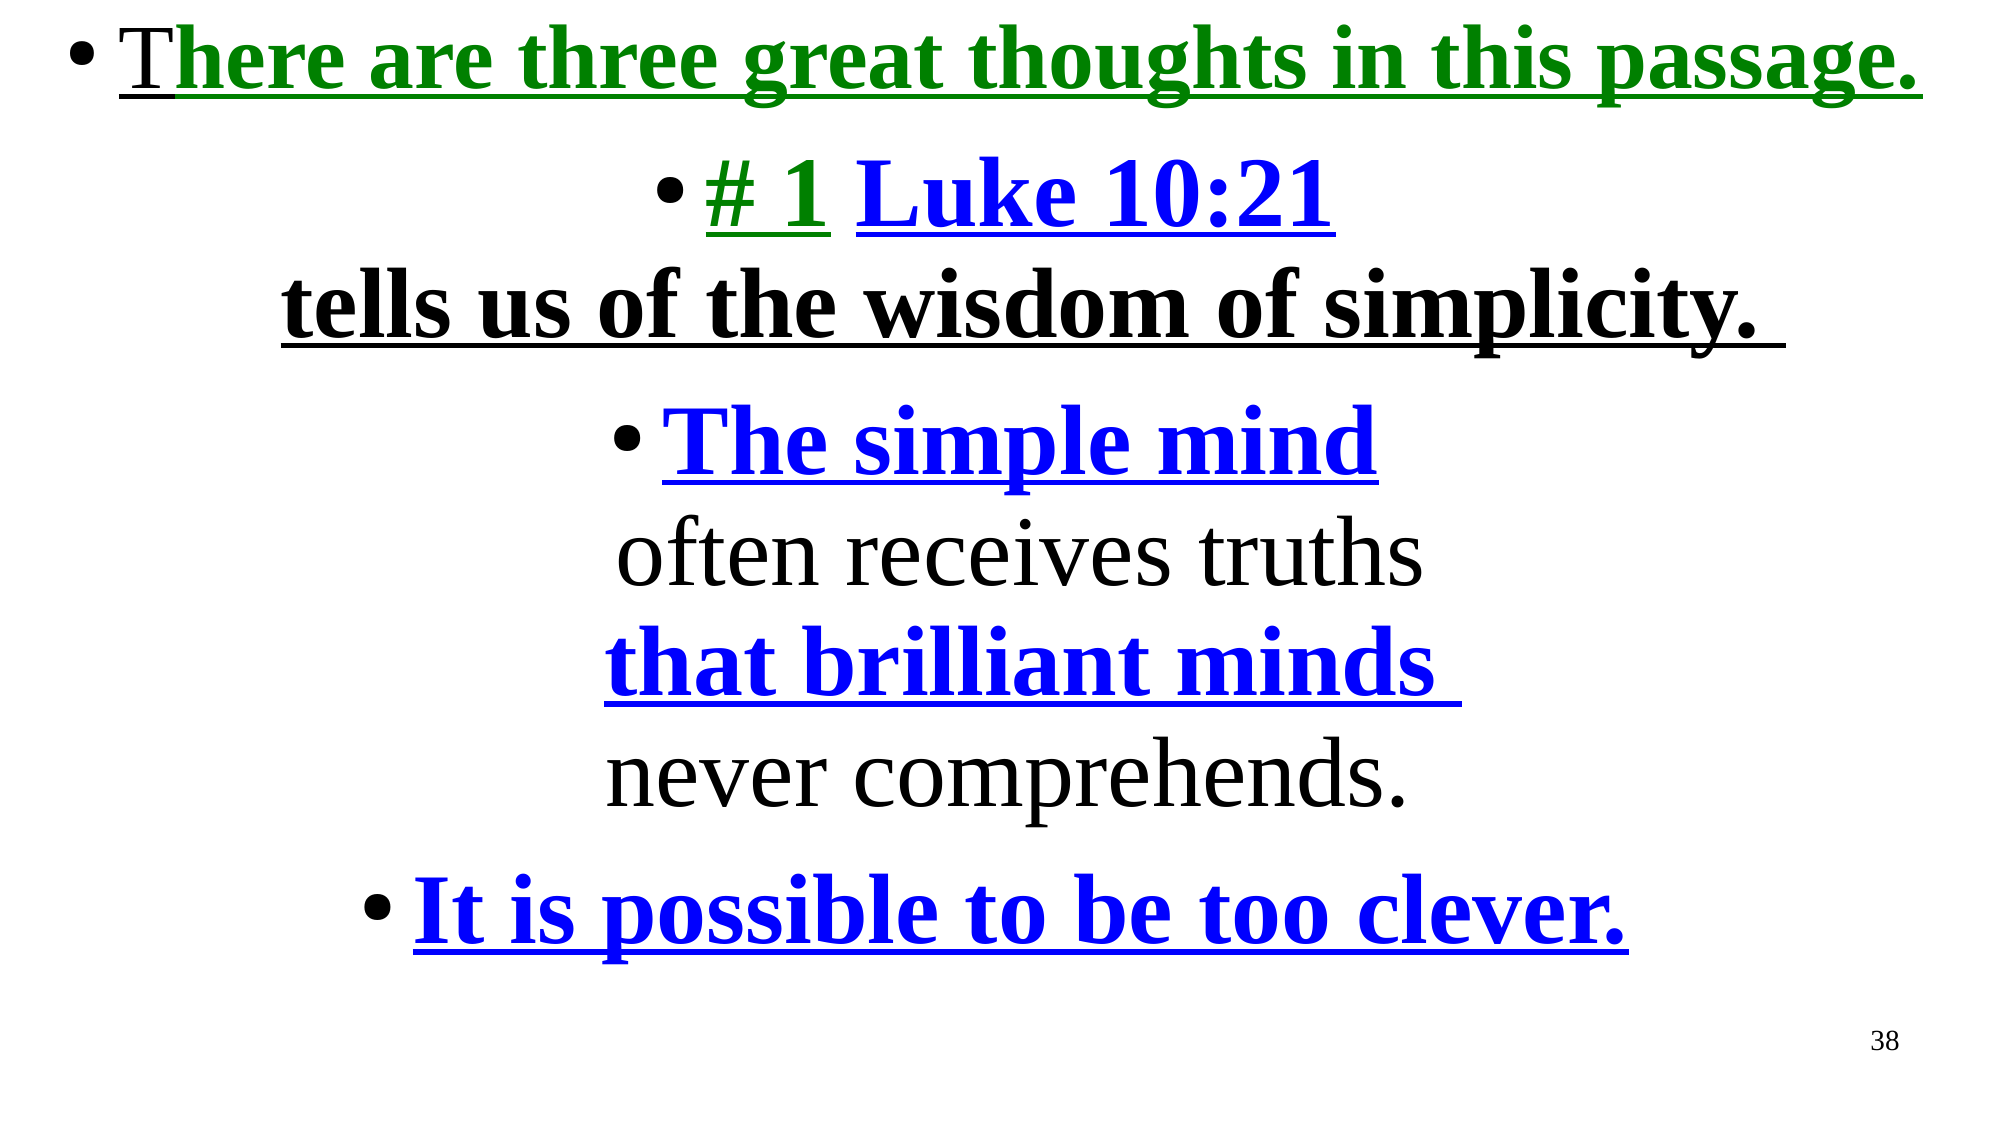

# There are three great thoughts in this passage.
# 1 Luke 10:21 tells us of the wisdom of simplicity.
The simple mind
often receives truths
that brilliant minds
never comprehends.
It is possible to be too clever.
38